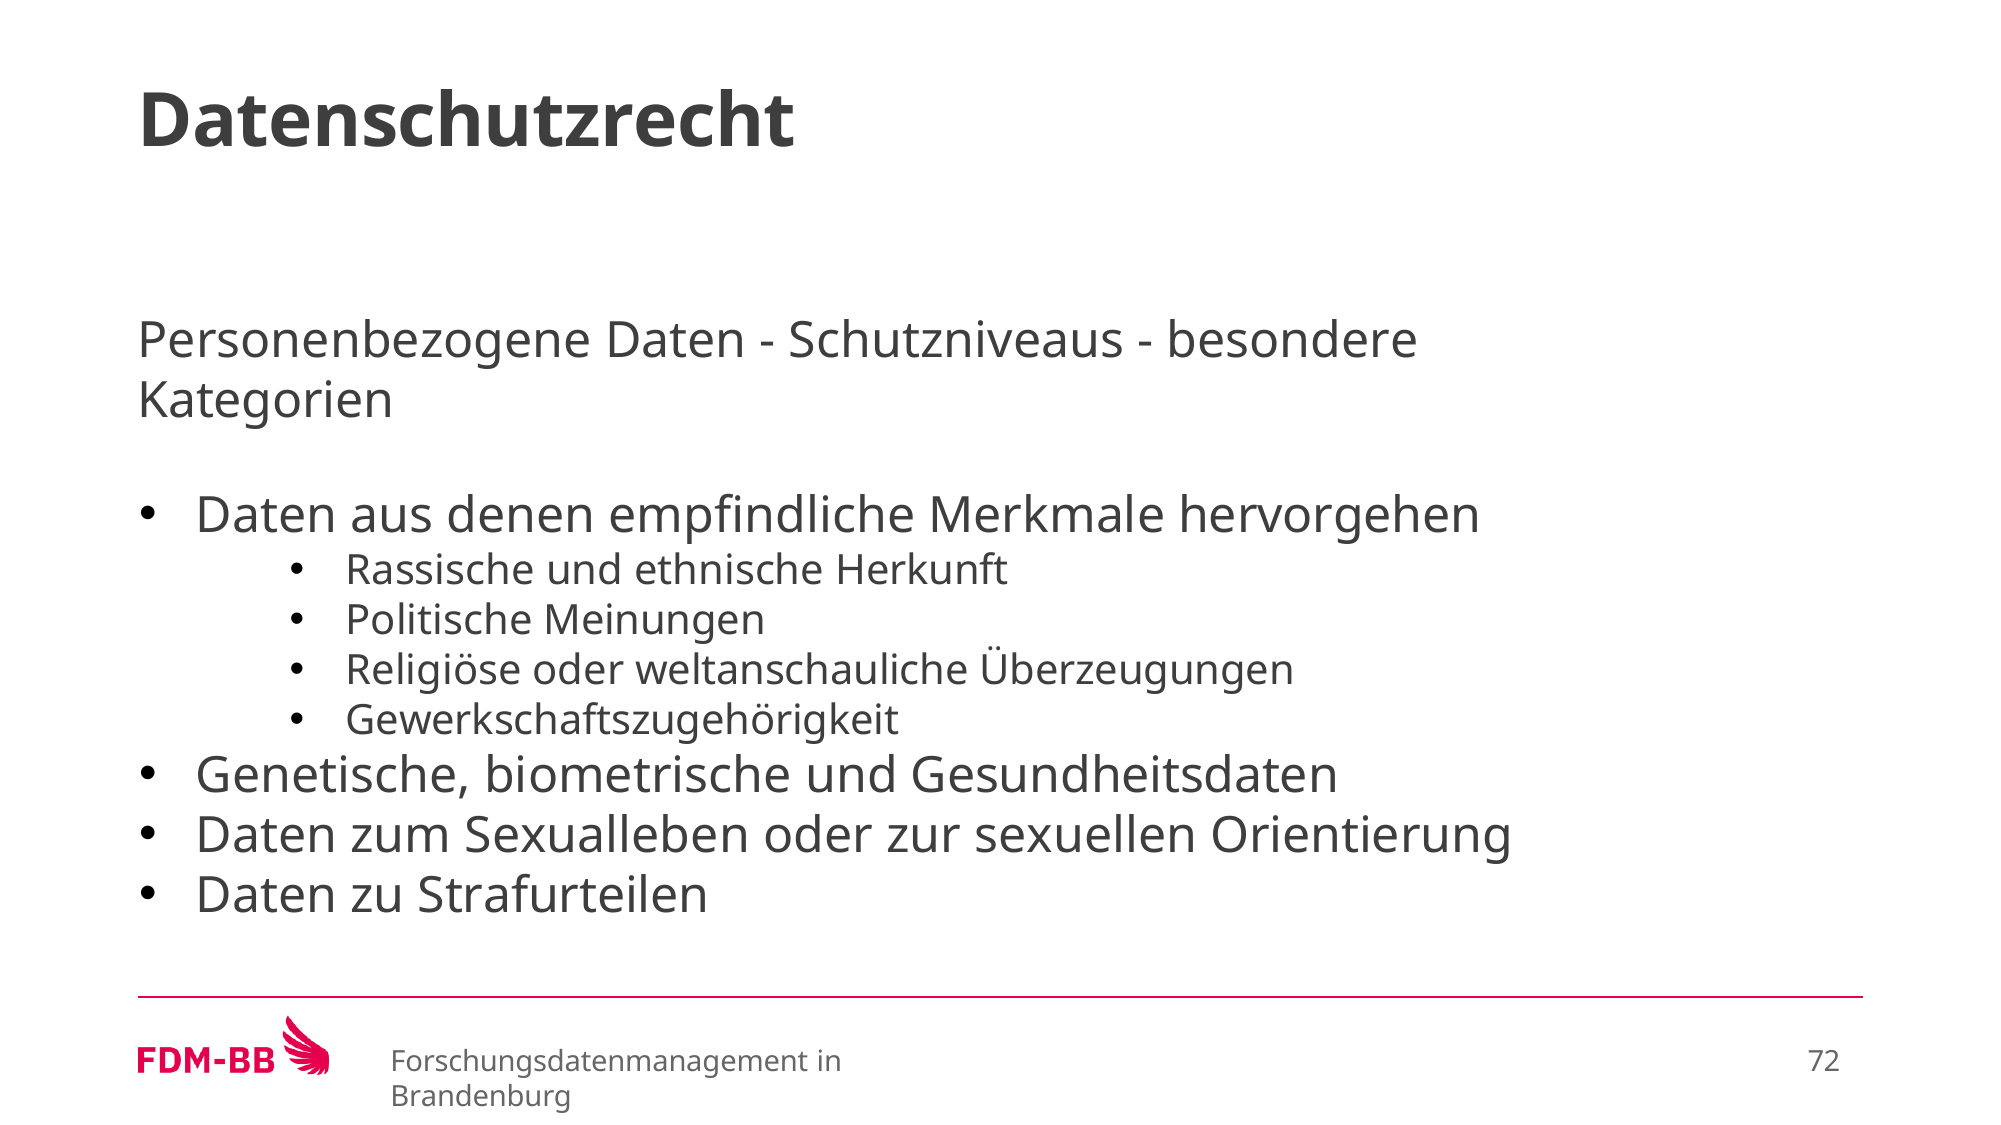

# Datenschutzrecht
Personenbezogene Daten - Schutzniveaus - besondere Kategorien
Daten aus denen empfindliche Merkmale hervorgehen
Rassische und ethnische Herkunft
Politische Meinungen
Religiöse oder weltanschauliche Überzeugungen
Gewerkschaftszugehörigkeit
Genetische, biometrische und Gesundheitsdaten
Daten zum Sexualleben oder zur sexuellen Orientierung
Daten zu Strafurteilen
Forschungsdatenmanagement in Brandenburg
72